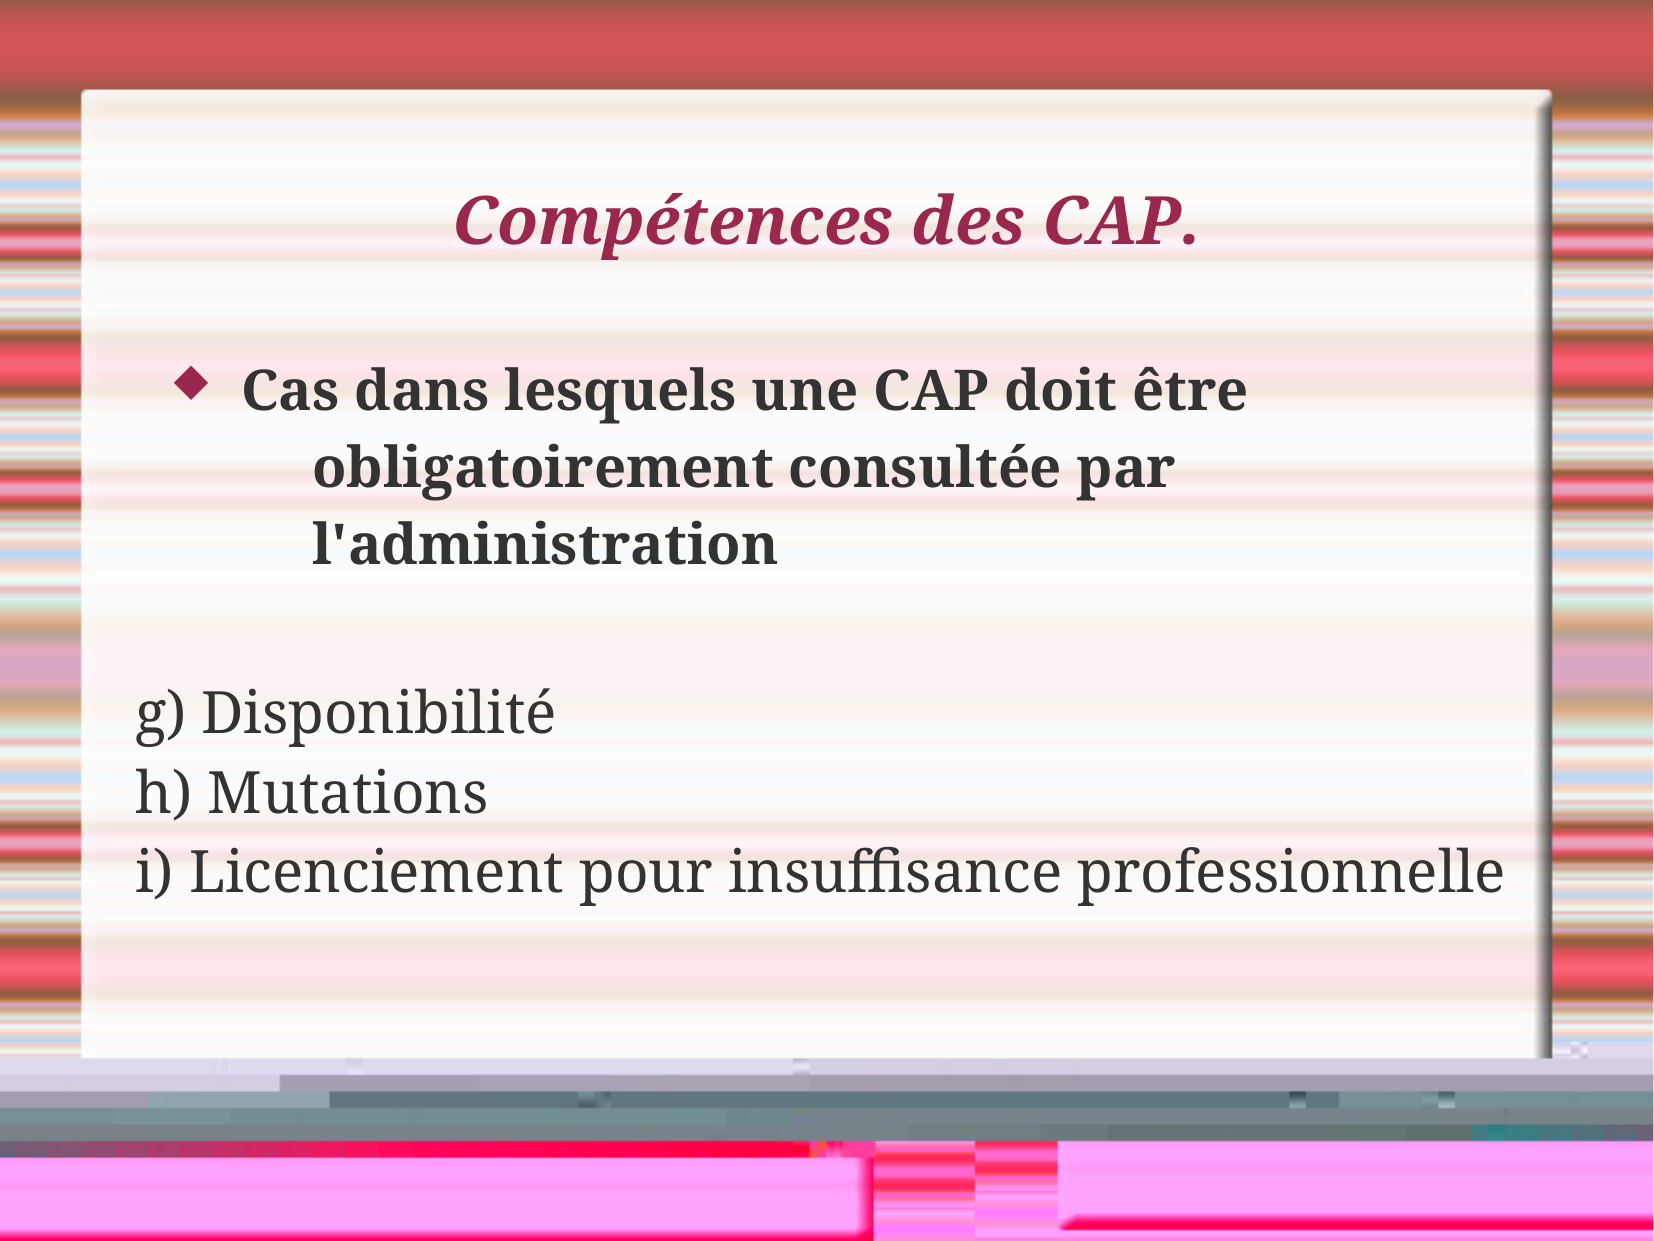

# Compétences des CAP.
Cas dans lesquels une CAP doit être obligatoirement consultée par l'administration
g) Disponibilité
h) Mutations
i) Licenciement pour insuffisance professionnelle